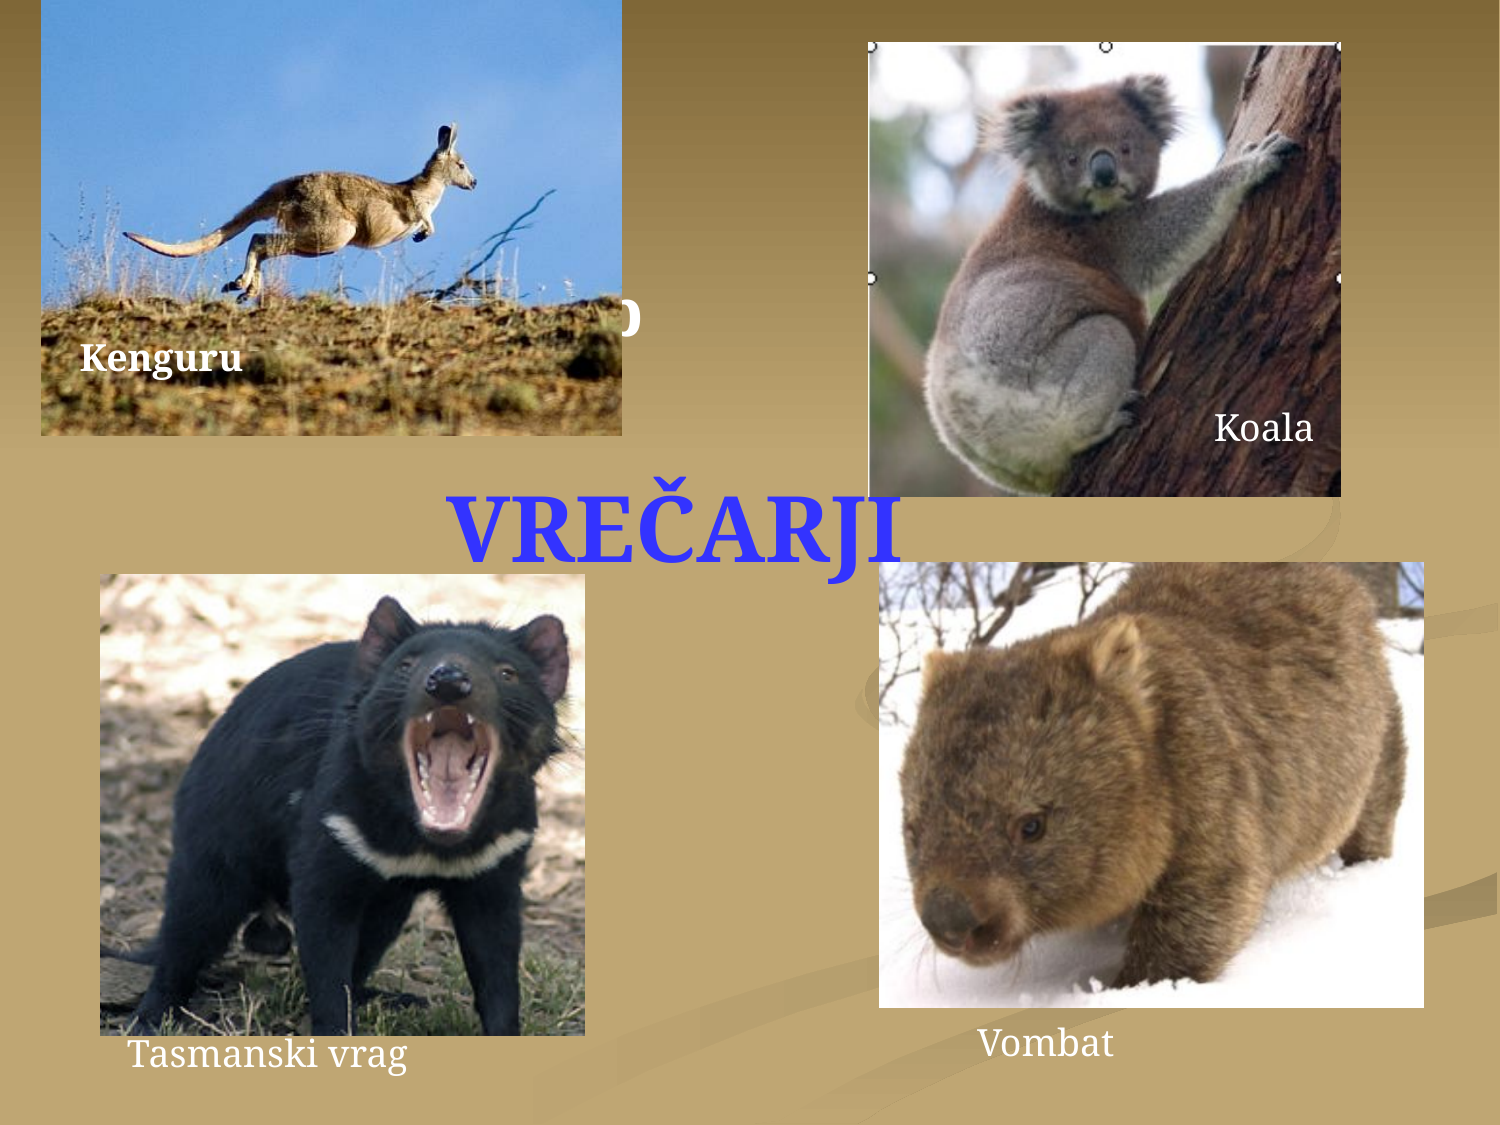

Urša Sodja, 8.b
Kenguru
Koala
# VREČARJI
Vombat
Tasmanski vrag